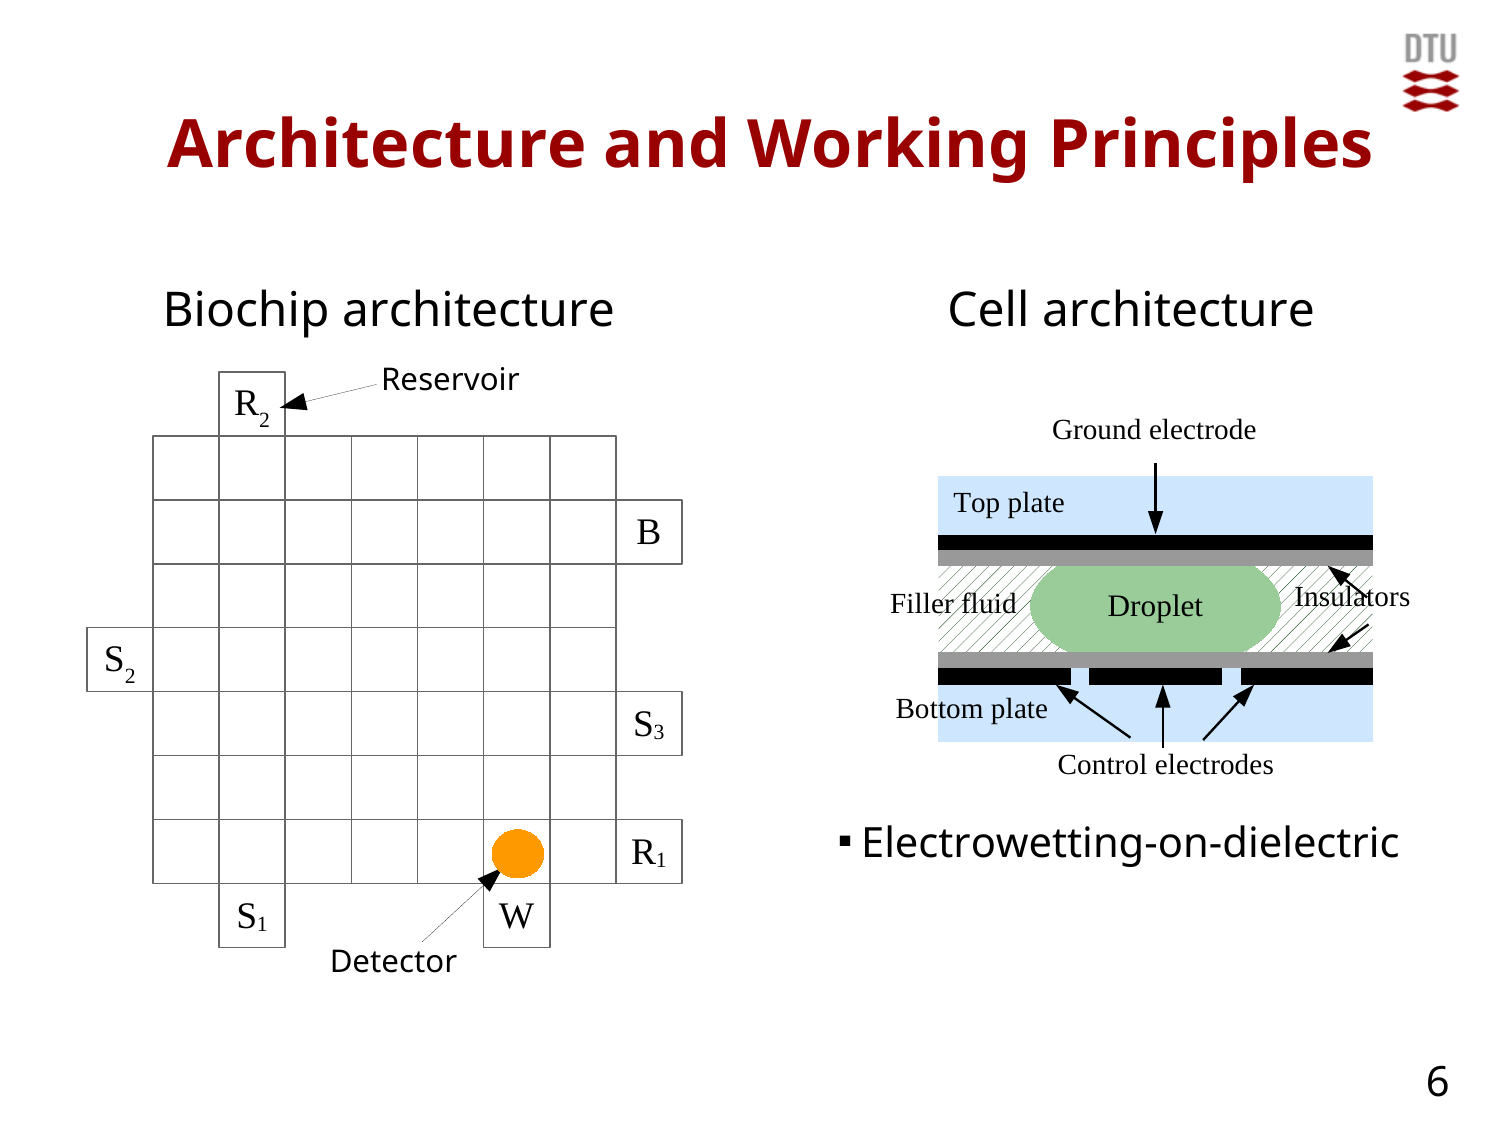

# Architecture and Working Principles
 Biochip architecture					 Cell architecture
Reservoir
R2
B
S2
S3
R1
S1
W
Ground electrode
Top plate
Droplet
Insulators
Filler fluid
Bottom plate
Control electrodes
 Electrowetting-on-dielectric
Detector